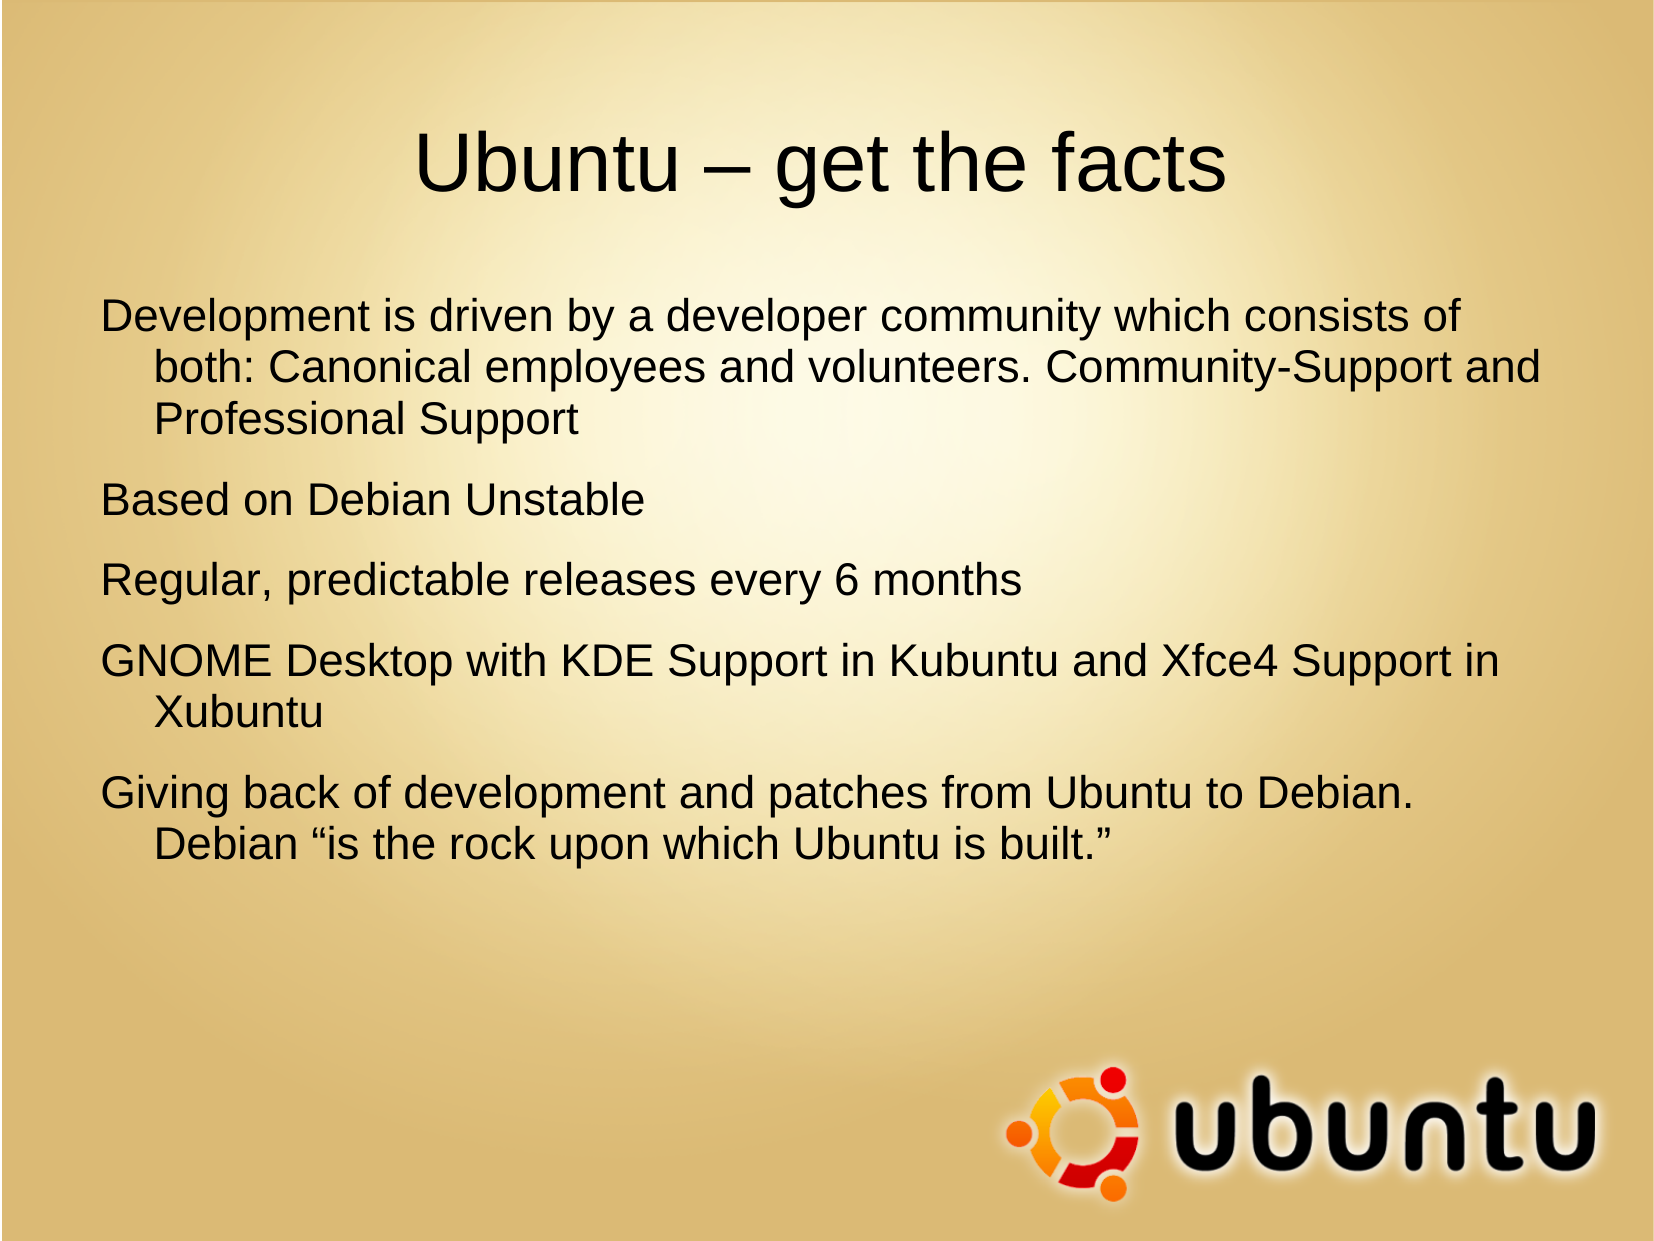

# Ubuntu – get the facts
Development is driven by a developer community which consists of both: Canonical employees and volunteers. Community-Support and Professional Support
Based on Debian Unstable
Regular, predictable releases every 6 months
GNOME Desktop with KDE Support in Kubuntu and Xfce4 Support in Xubuntu
Giving back of development and patches from Ubuntu to Debian. Debian “is the rock upon which Ubuntu is built.”